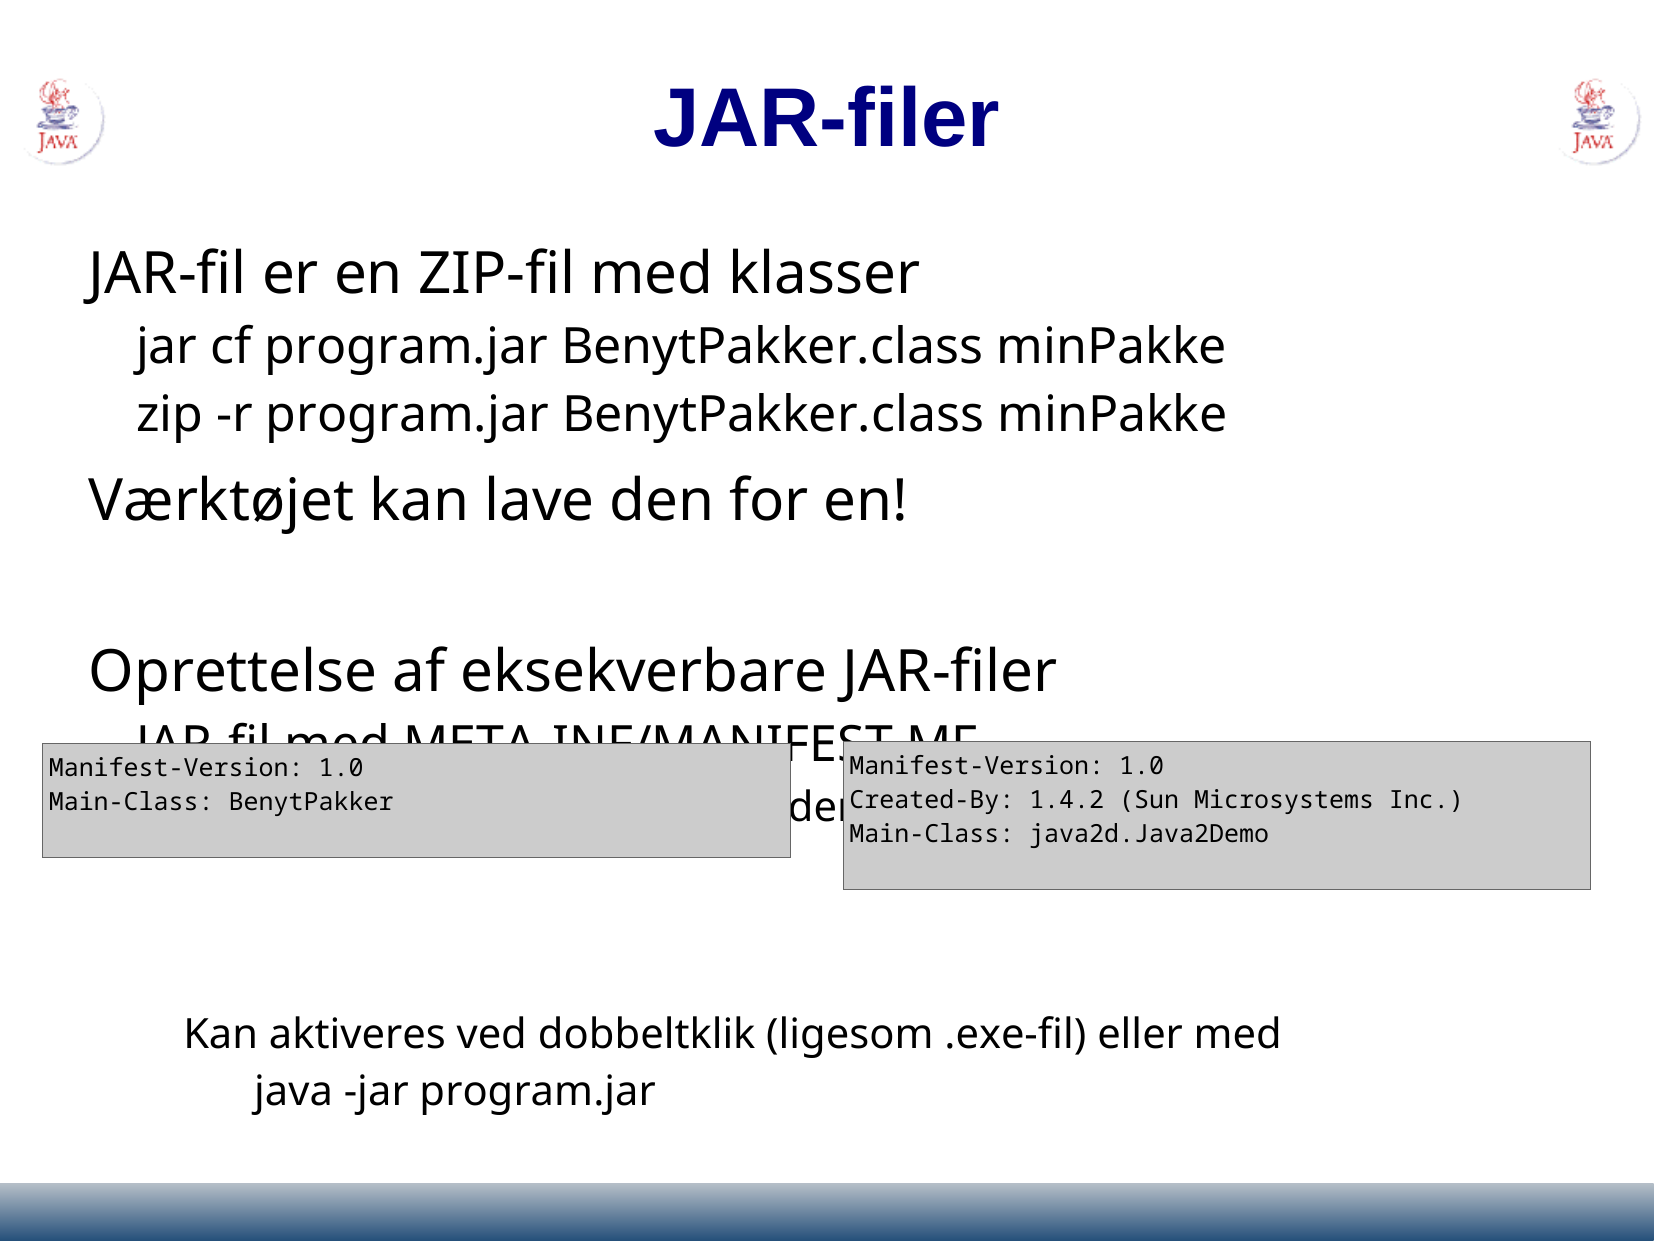

# JAR-filer
JAR-fil er en ZIP-fil med klasser
jar cf program.jar BenytPakker.class minPakke
zip -r program.jar BenytPakker.class minPakke
Værktøjet kan lave den for en!
Oprettelse af eksekverbare JAR-filer
JAR-fil med META-INF/MANIFEST.MF
Her er klassen med main-metoden angivet
Kan aktiveres ved dobbeltklik (ligesom .exe-fil) eller med
java -jar program.jar
Manifest-Version: 1.0
Created-By: 1.4.2 (Sun Microsystems Inc.)
Main-Class: java2d.Java2Demo
Manifest-Version: 1.0
Main-Class: BenytPakker